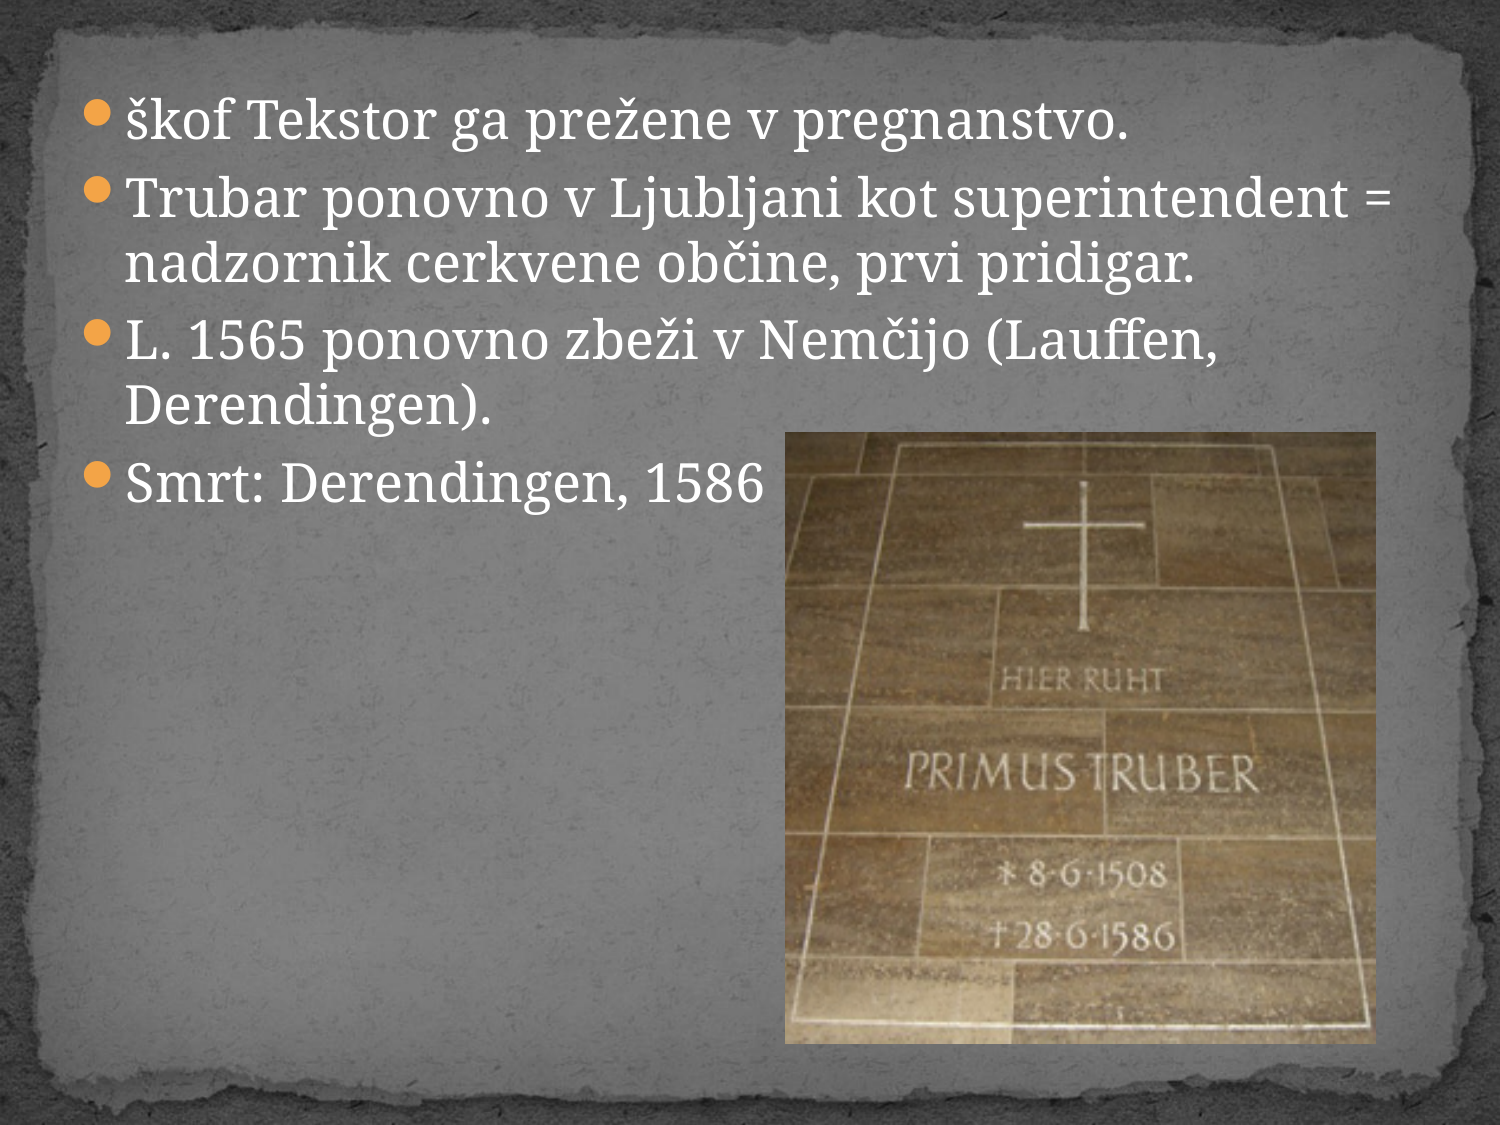

# škof Tekstor ga prežene v pregnanstvo.
Trubar ponovno v Ljubljani kot superintendent = nadzornik cerkvene občine, prvi pridigar.
L. 1565 ponovno zbeži v Nemčijo (Lauffen, Derendingen).
Smrt: Derendingen, 1586